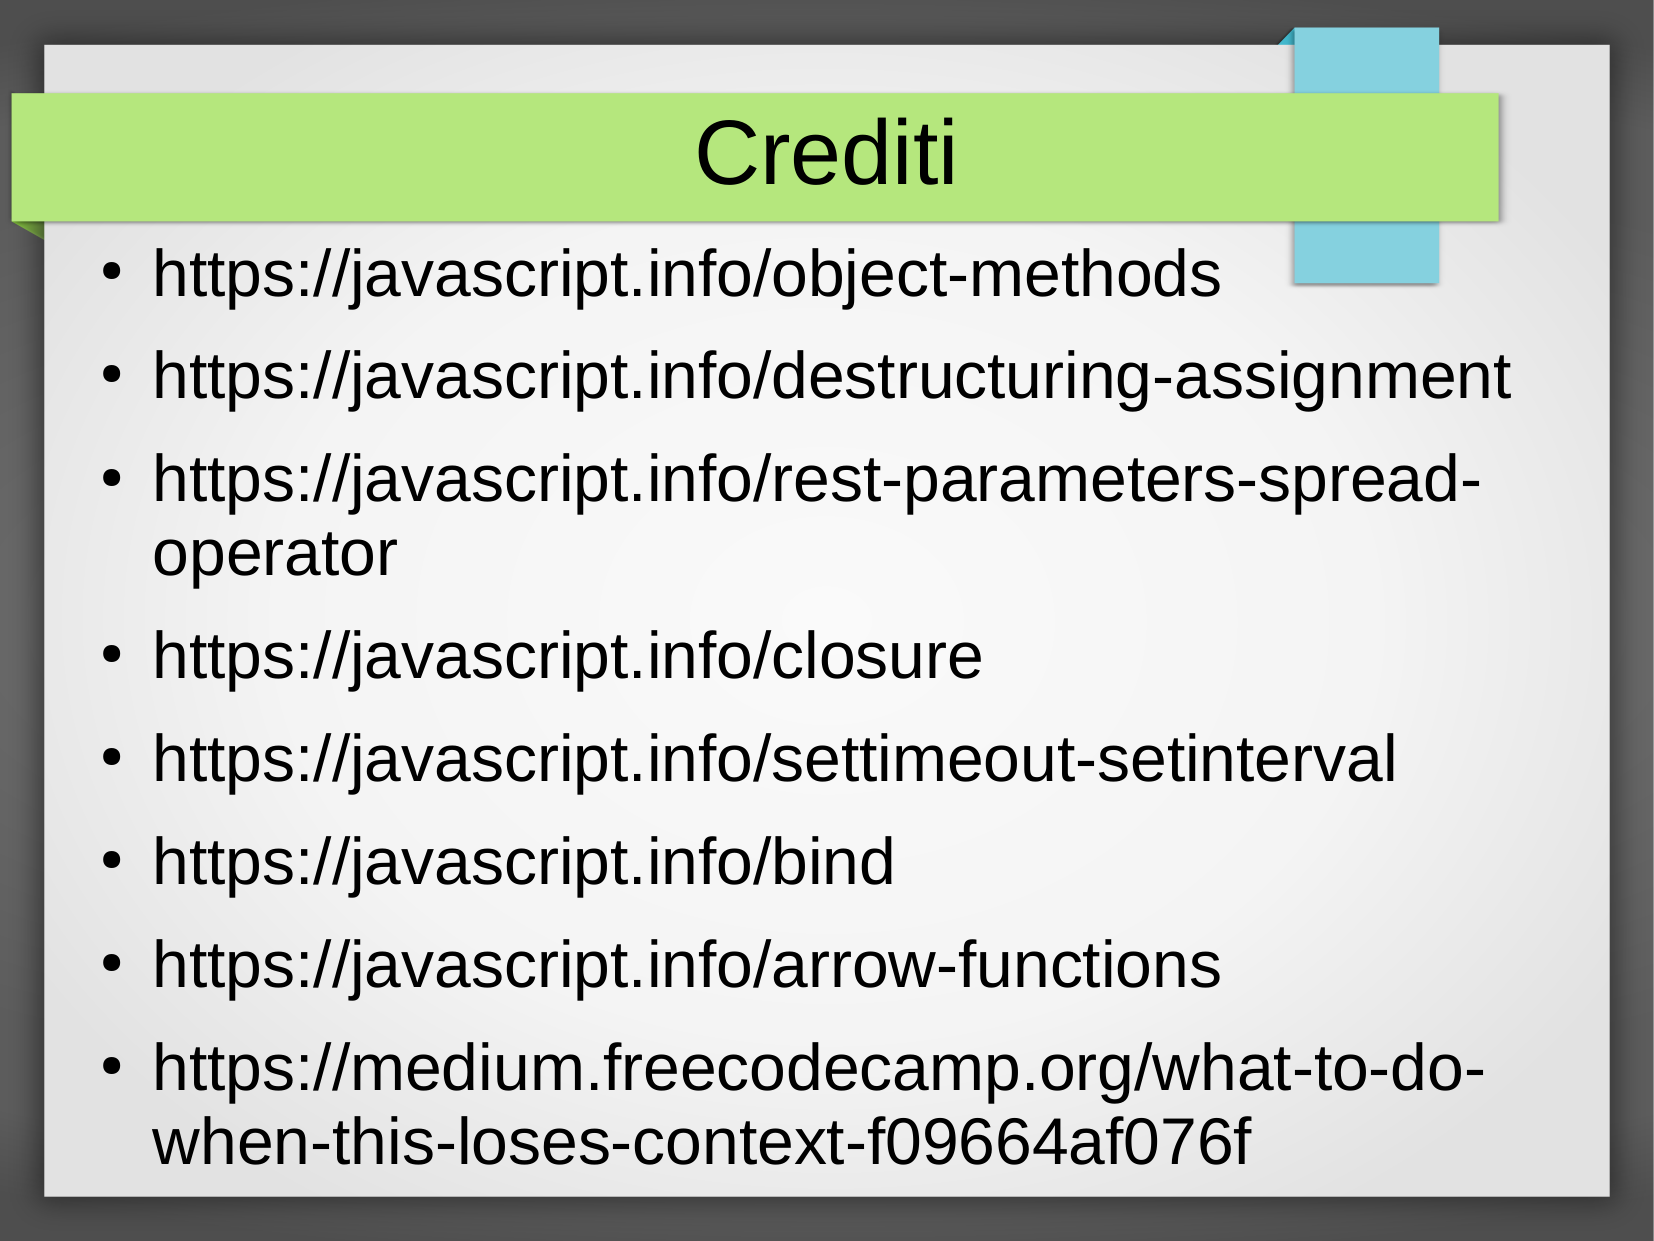

# Crediti
https://javascript.info/object-methods
https://javascript.info/destructuring-assignment
https://javascript.info/rest-parameters-spread-operator
https://javascript.info/closure
https://javascript.info/settimeout-setinterval
https://javascript.info/bind
https://javascript.info/arrow-functions
https://medium.freecodecamp.org/what-to-do-when-this-loses-context-f09664af076f